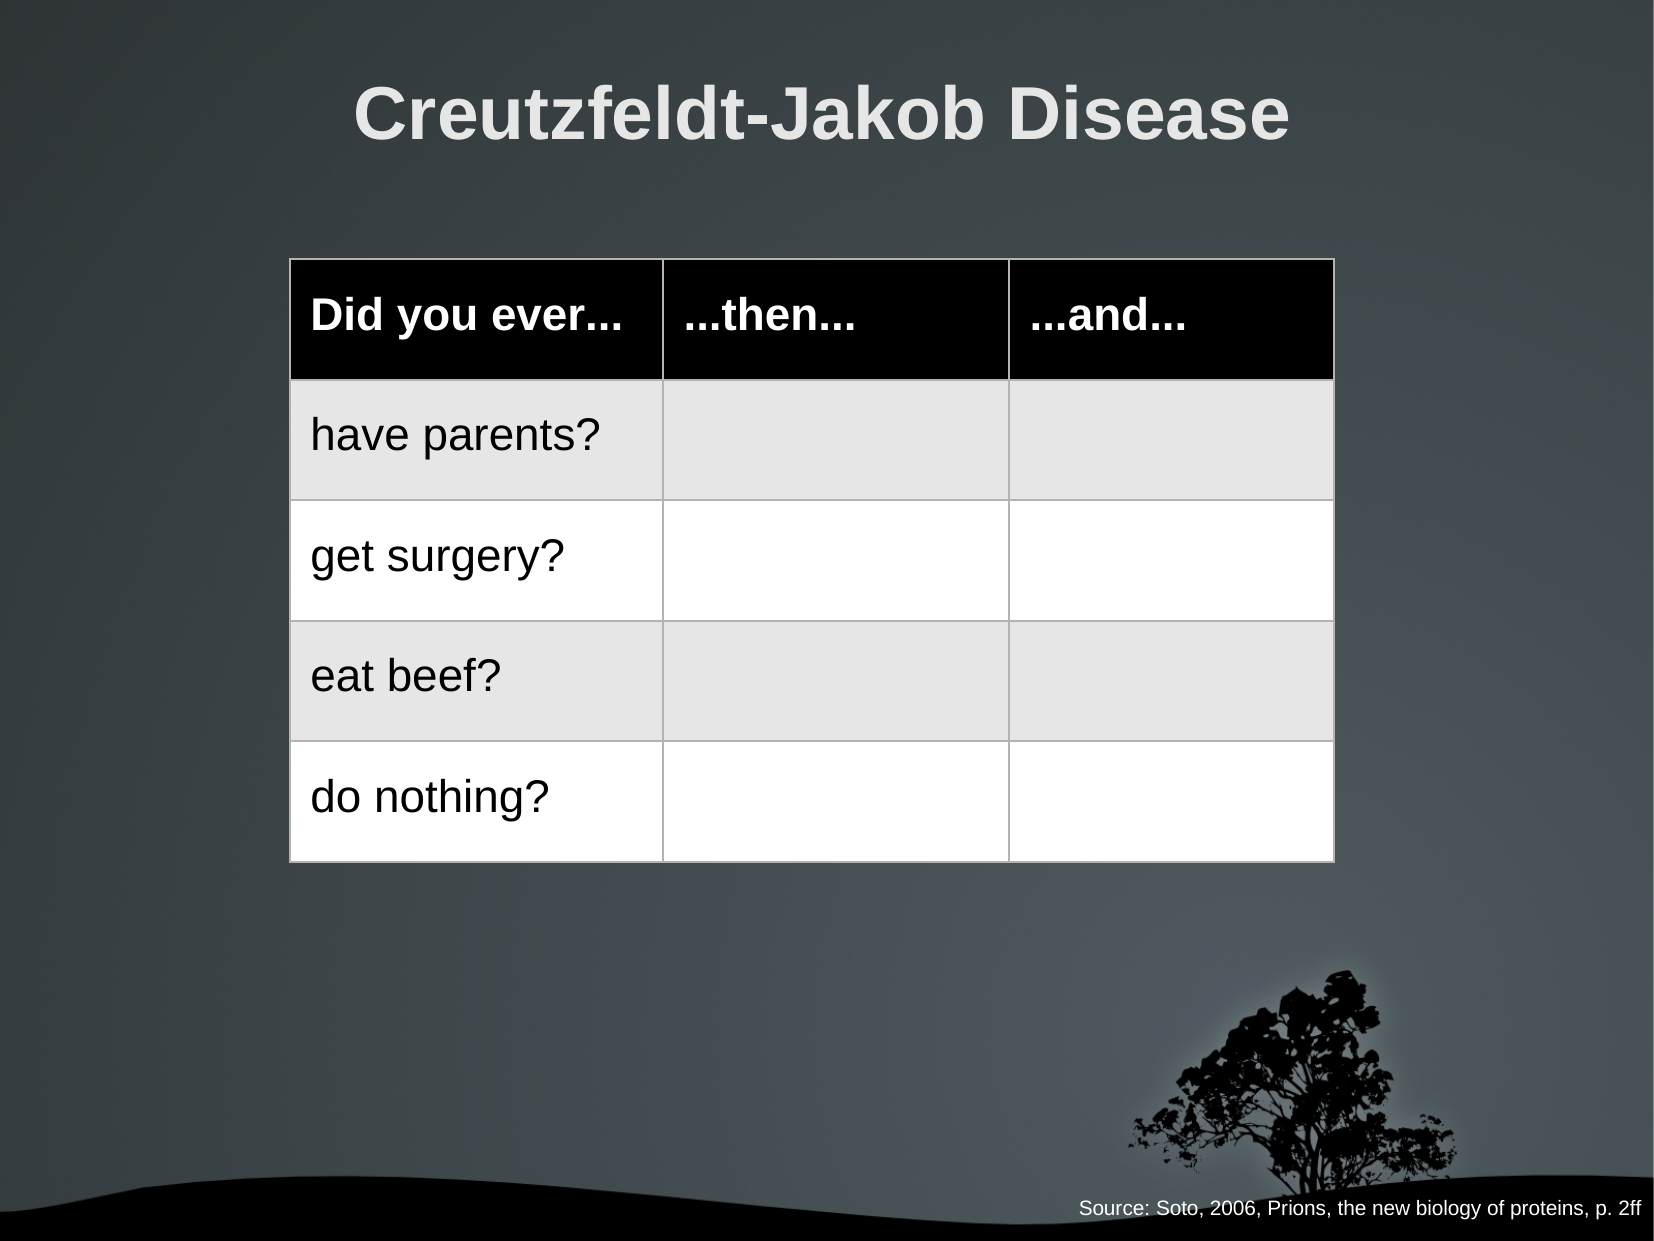

# Creutzfeldt-Jakob Disease
| Did you ever... | ...then... | ...and... |
| --- | --- | --- |
| have parents? | | |
| get surgery? | | |
| eat beef? | | |
| do nothing? | | |
Source: Soto, 2006, Prions, the new biology of proteins, p. 2ff